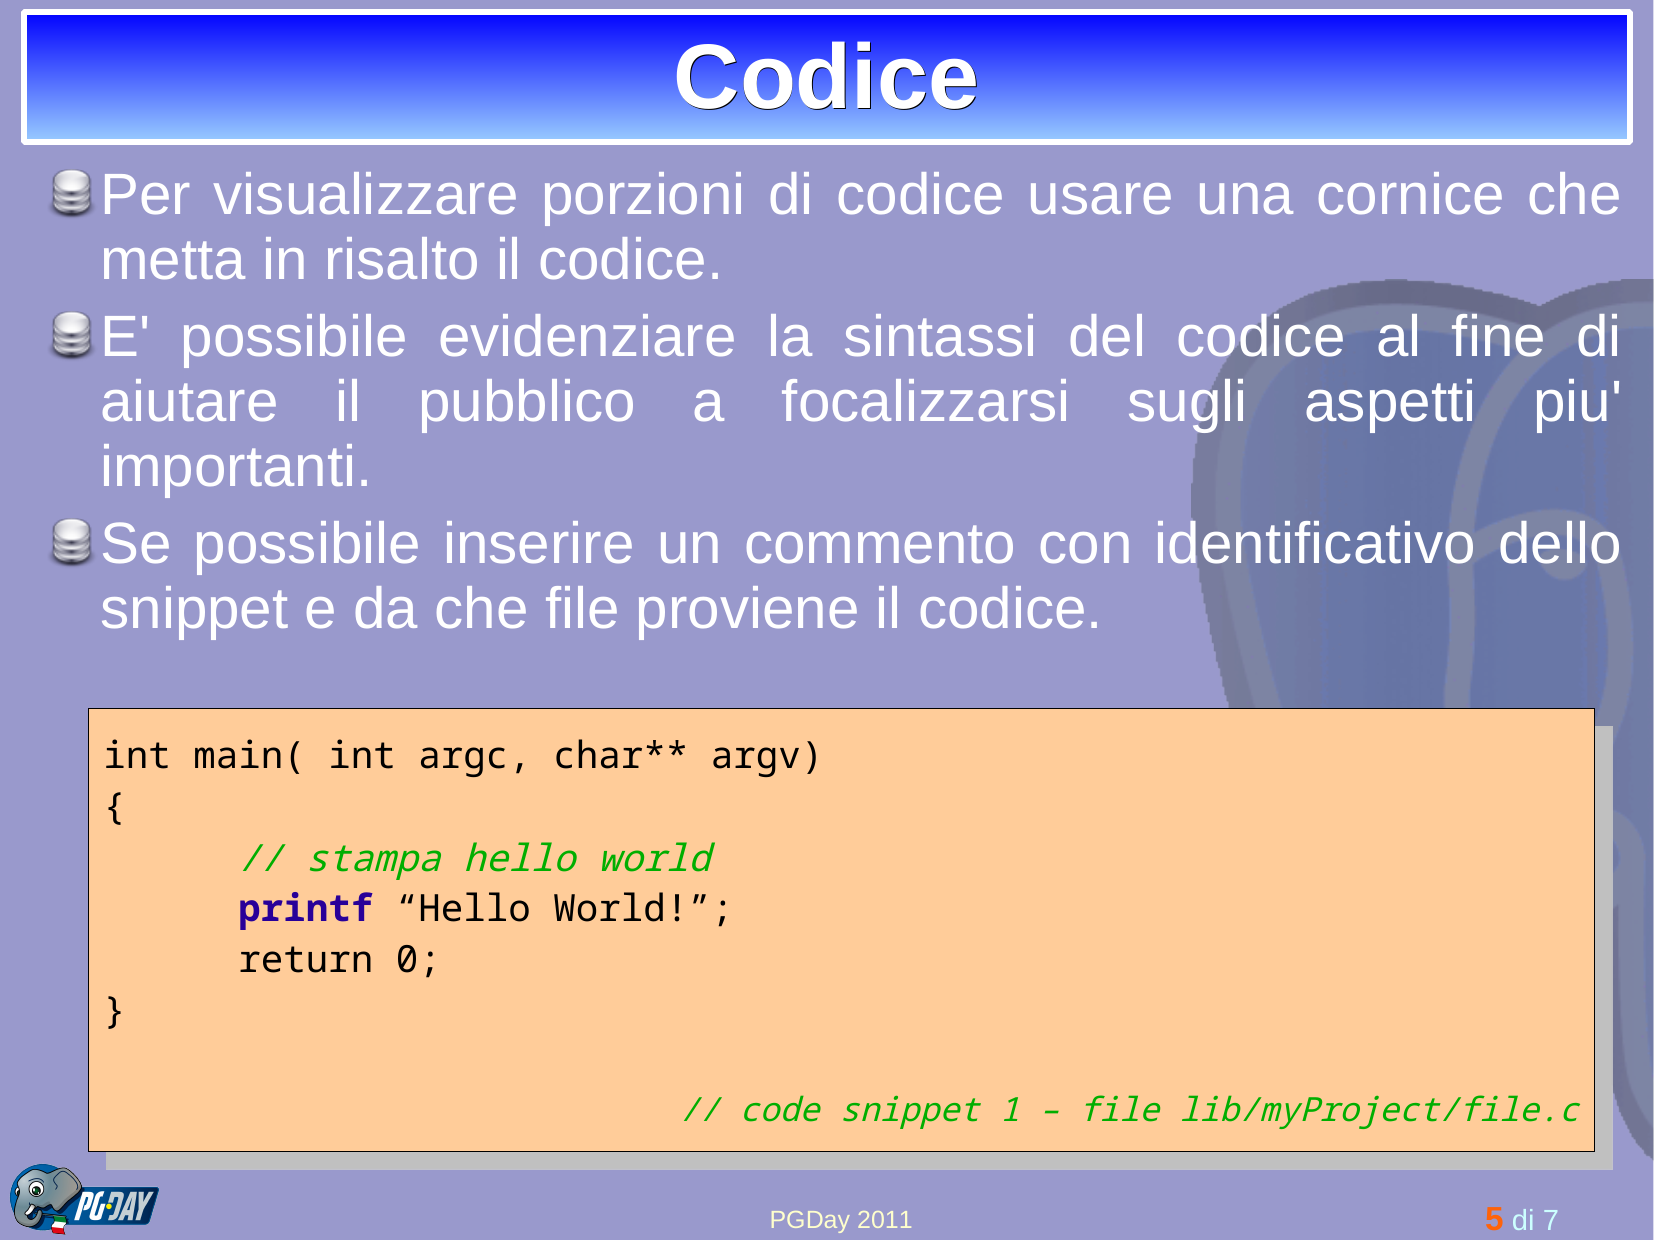

# Codice
Per visualizzare porzioni di codice usare una cornice che metta in risalto il codice.
E' possibile evidenziare la sintassi del codice al fine di aiutare il pubblico a focalizzarsi sugli aspetti piu' importanti.
Se possibile inserire un commento con identificativo dello snippet e da che file proviene il codice.
int main( int argc, char** argv)
{
 // stampa hello world
 printf “Hello World!”;
 return 0;
}
// code snippet 1 – file lib/myProject/file.c